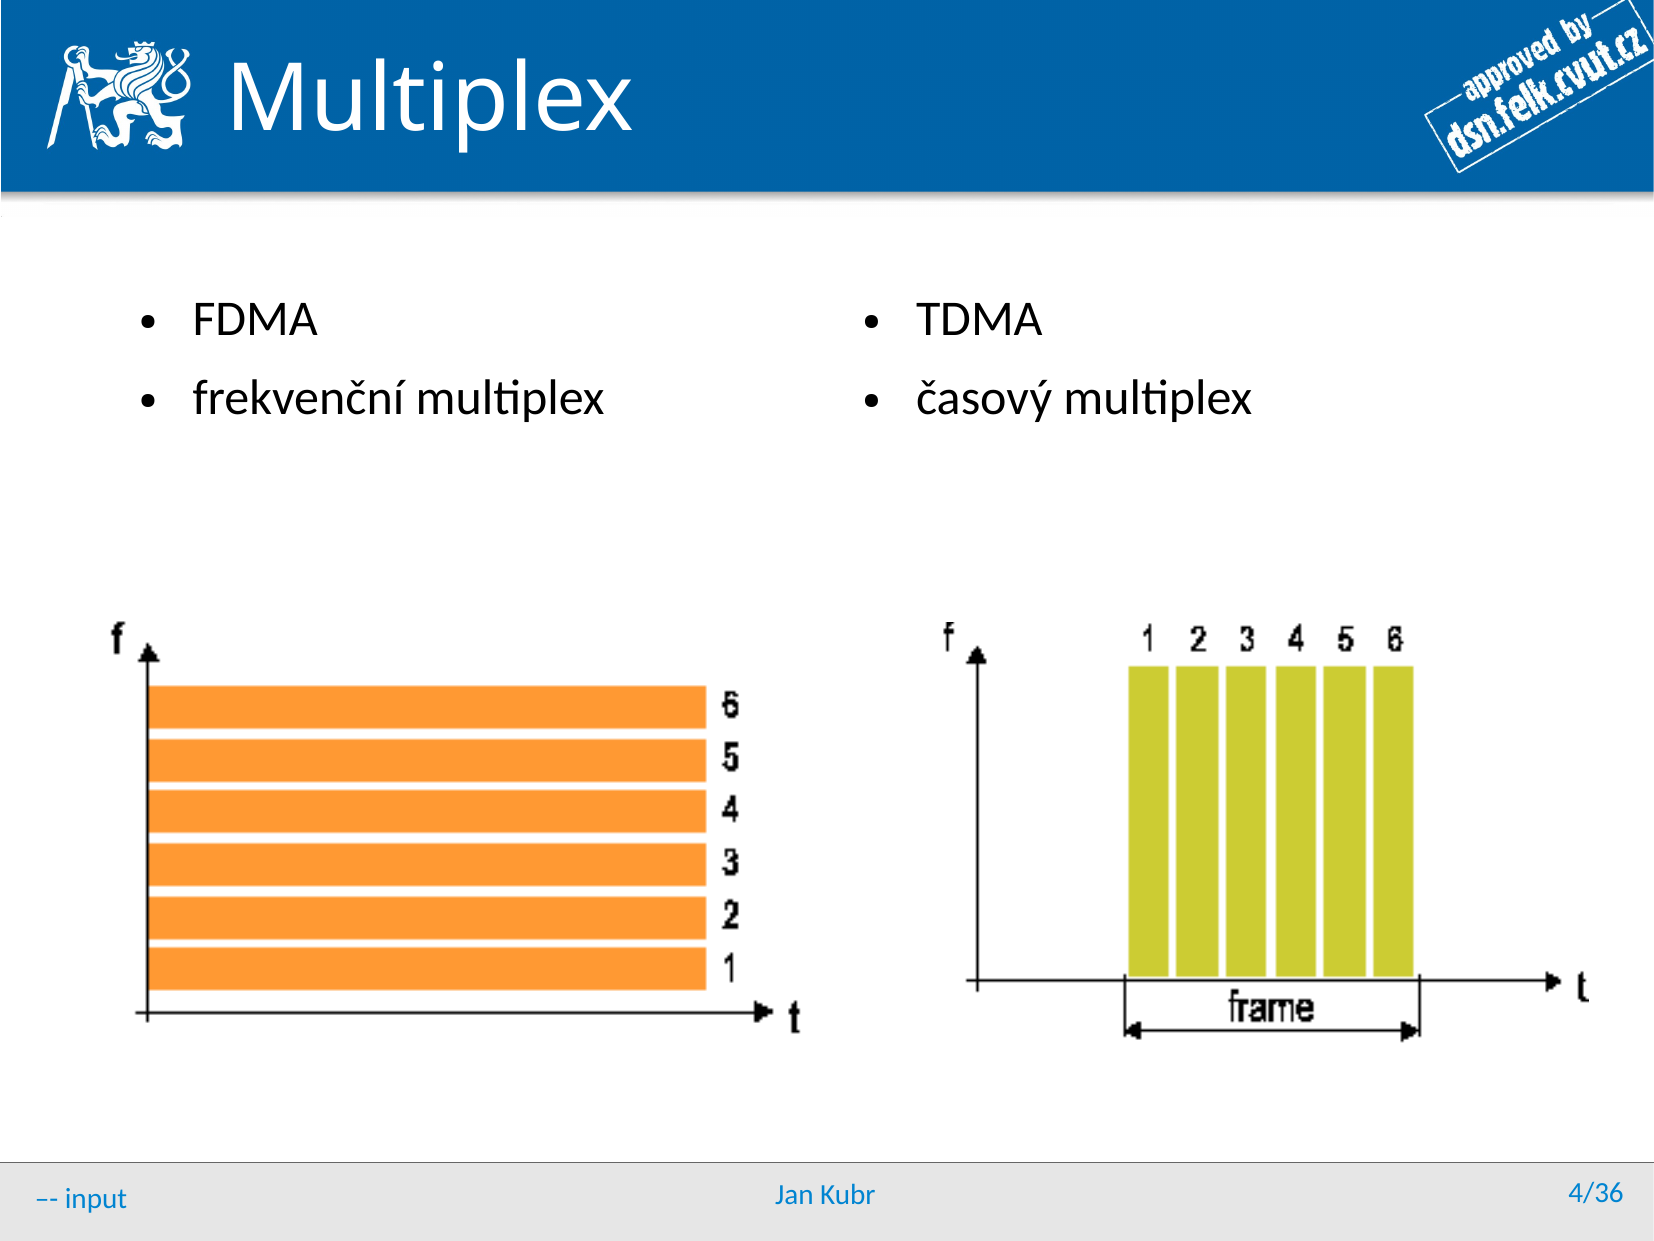

# Multiplex
FDMA
frekvenční multiplex
TDMA
časový multiplex
4
Jan Kubr
02/2006